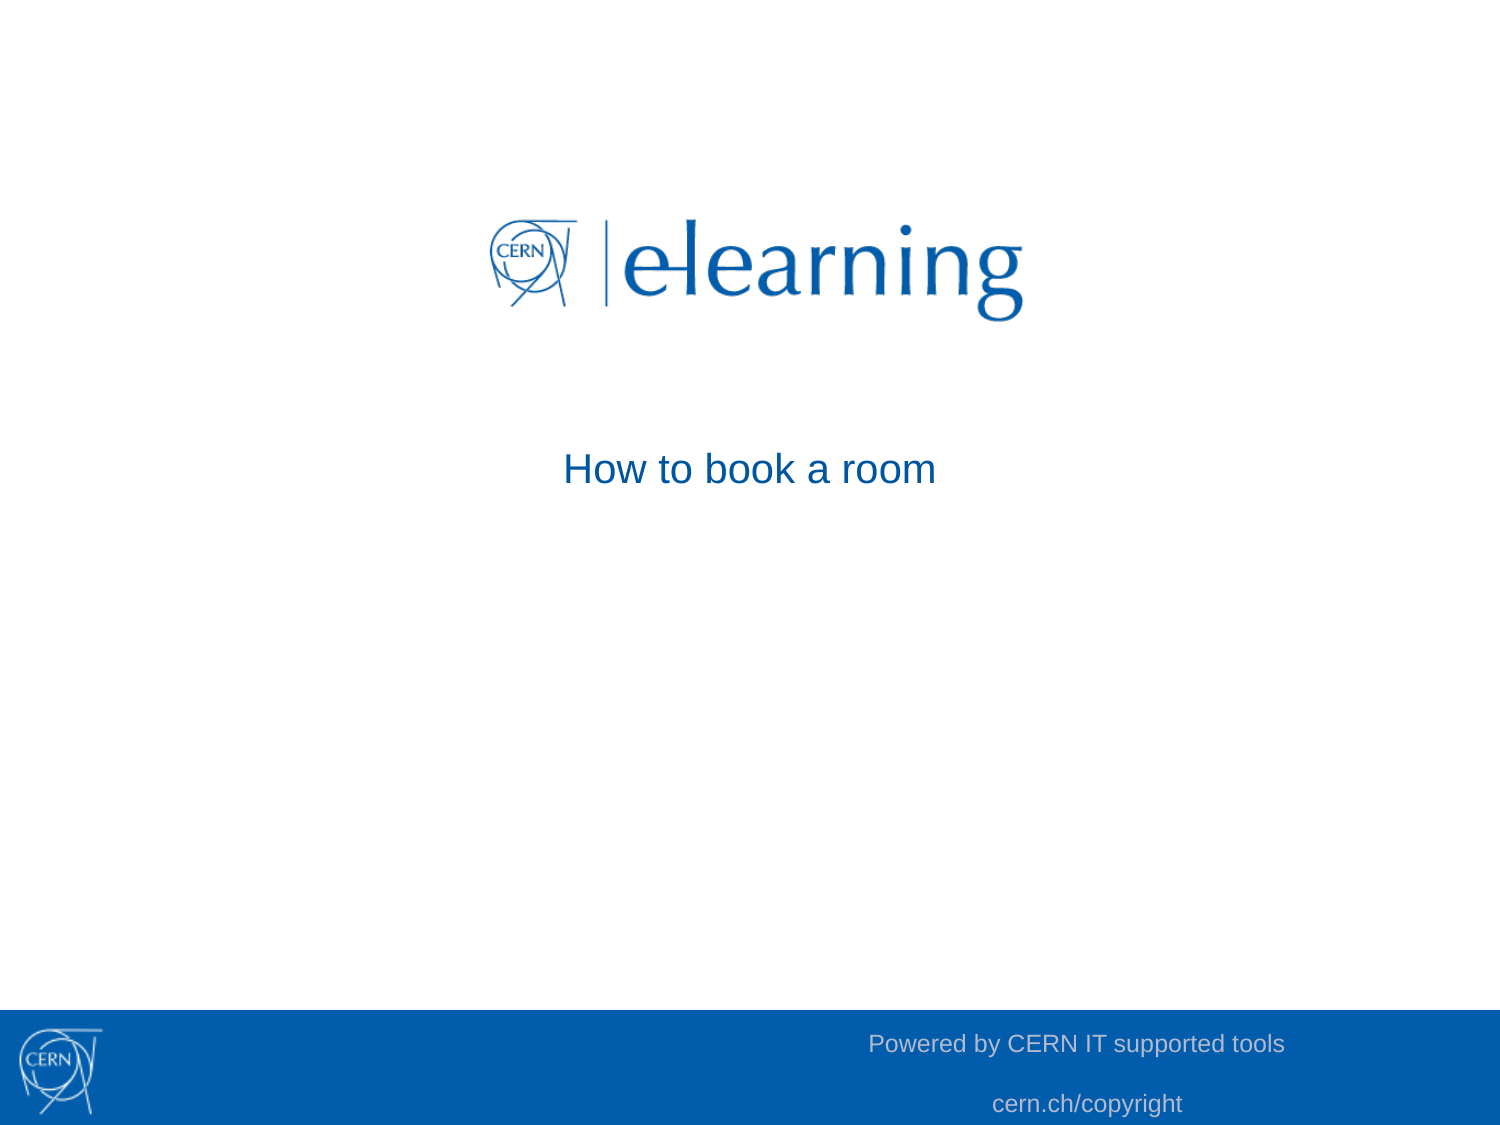

How to book a room
Powered by CERN IT supported tools cern.ch/copyright